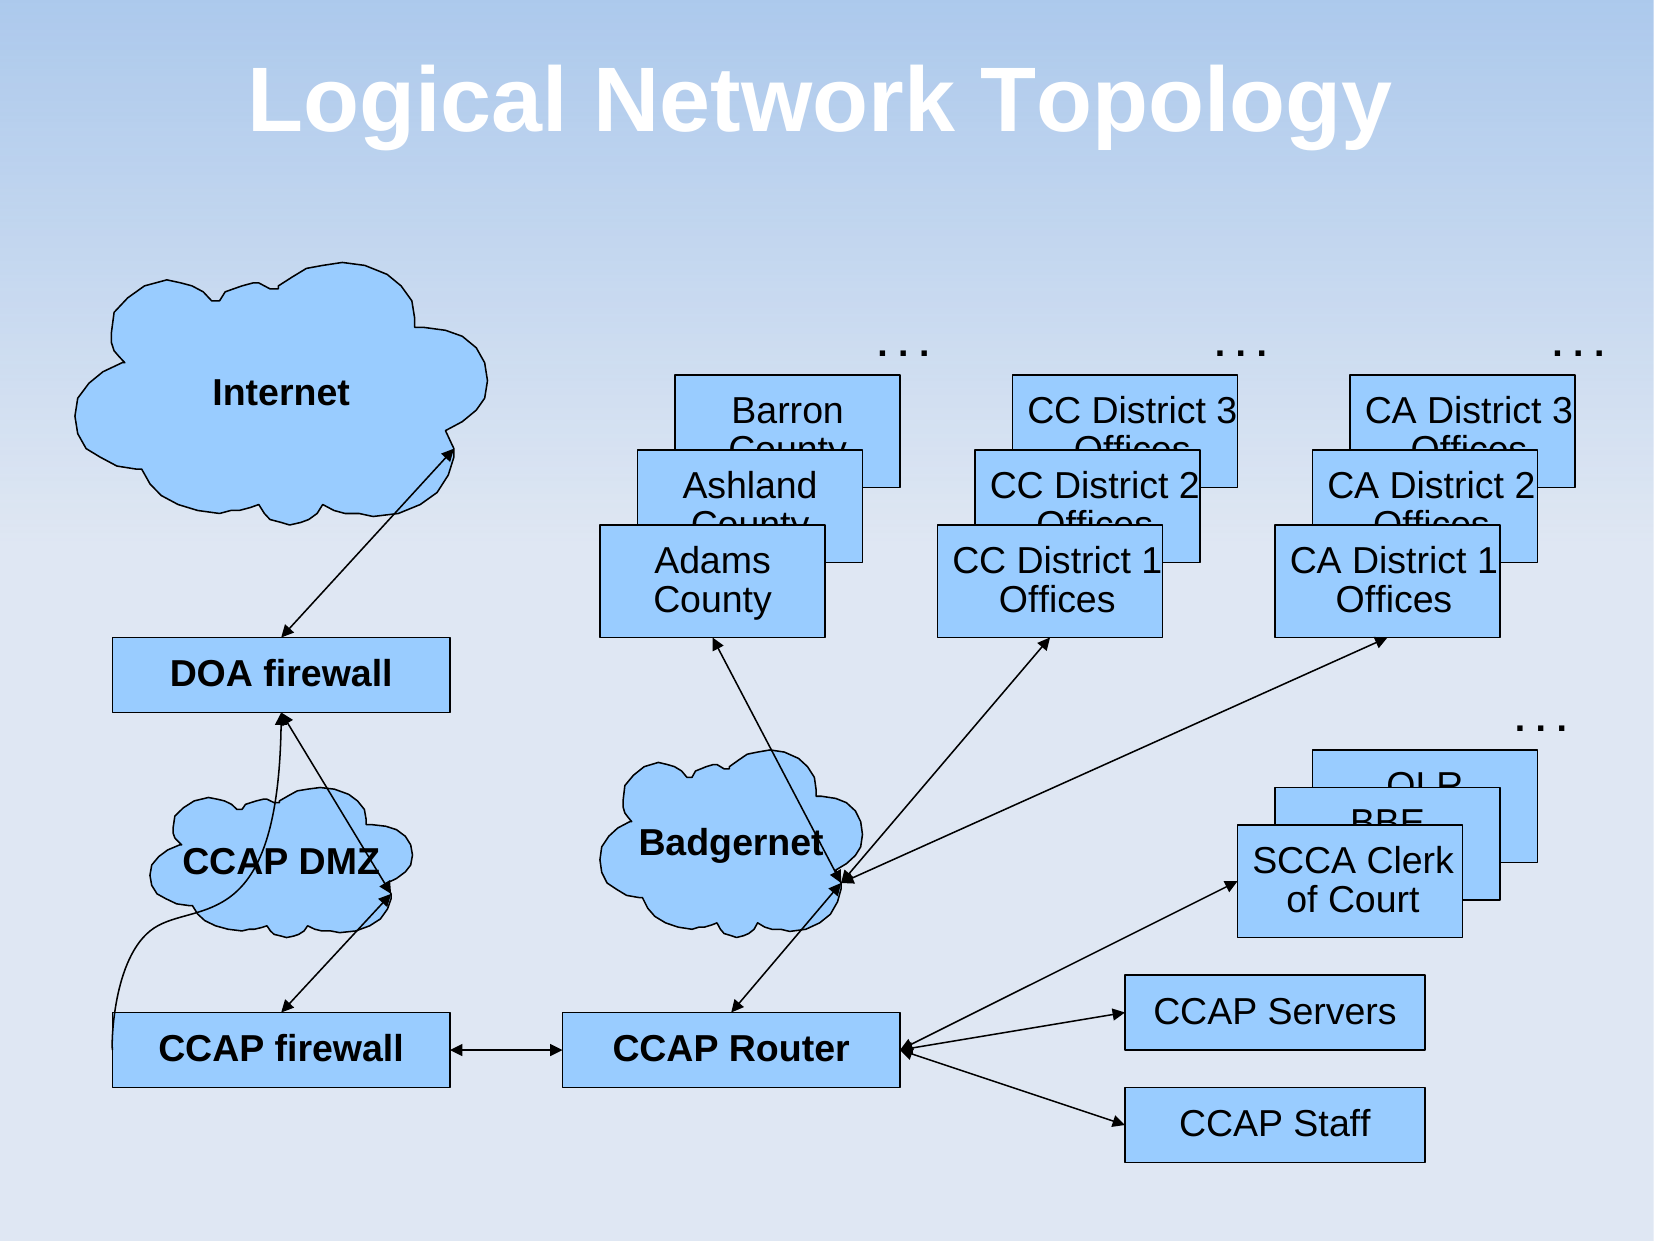

# Logical Network Topology
Internet
. . .
. . .
. . .
Barron
County
CC District 3
Offices
CA District 3
Offices
Ashland
County
CC District 2
Offices
CA District 2
Offices
Adams
County
CC District 1
Offices
CA District 1
Offices
DOA firewall
. . .
Badgernet
OLR
CCAP DMZ
BBE
SCCA Clerk
of Court
CCAP Servers
CCAP firewall
CCAP Router
CCAP Staff